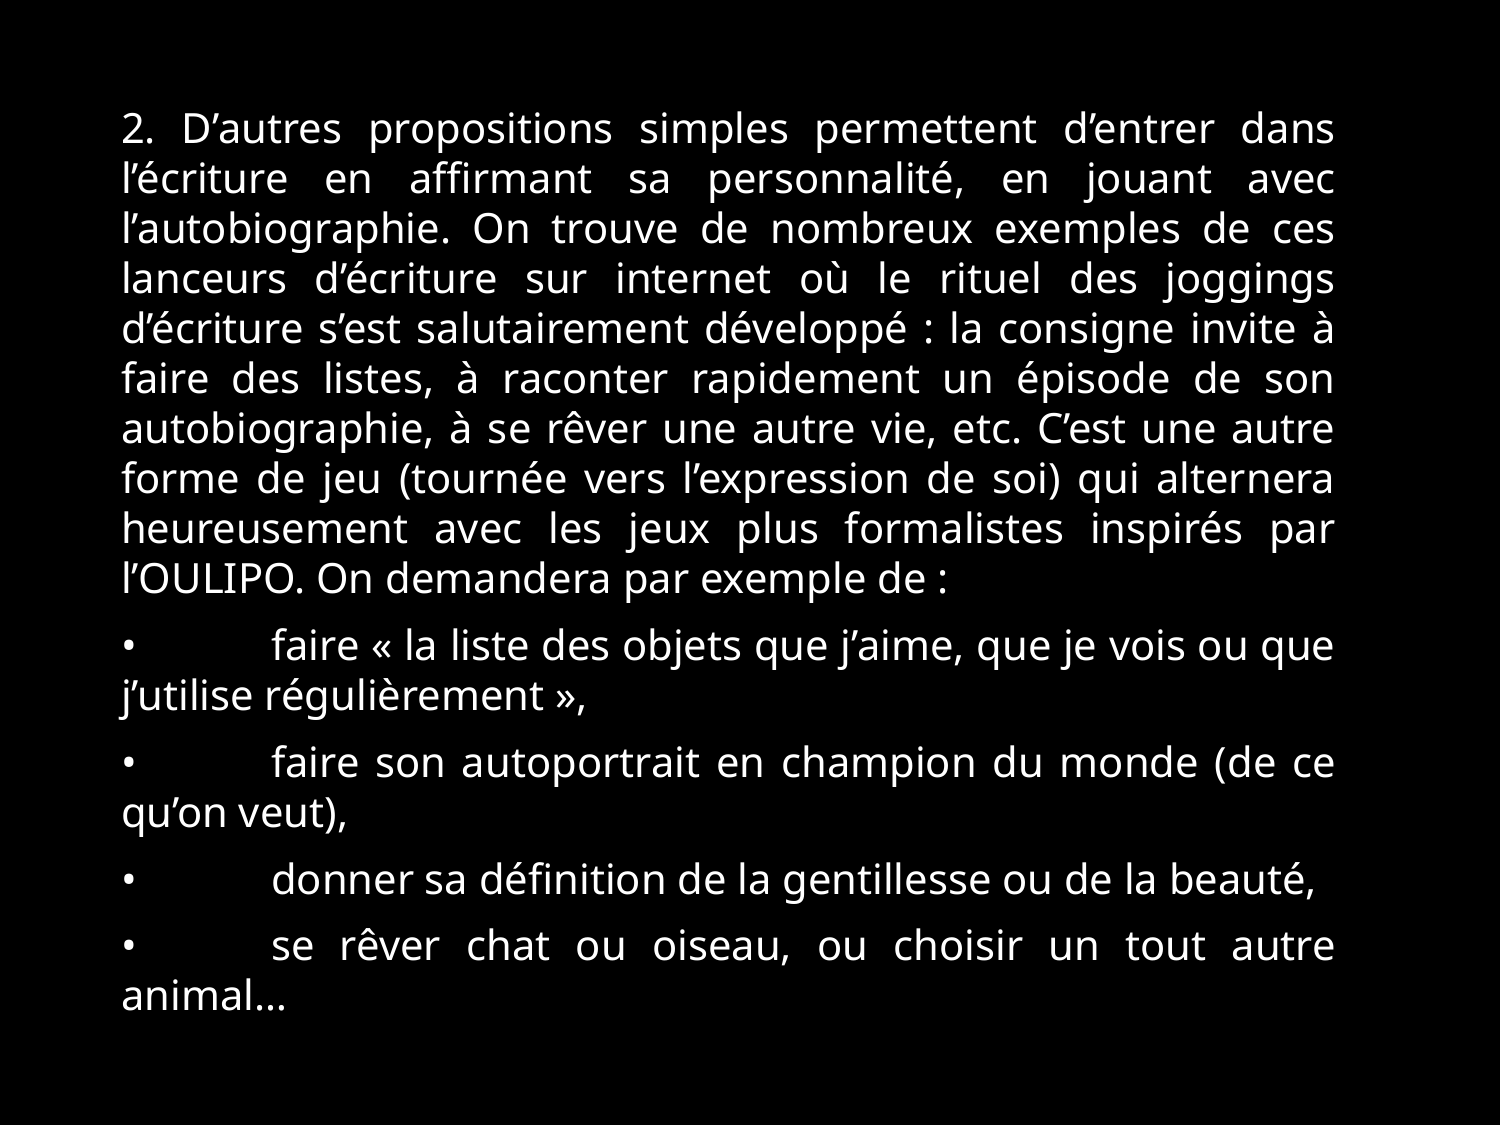

# 2. D’autres propositions simples permettent d’entrer dans l’écriture en affirmant sa personnalité, en jouant avec l’autobiographie. On trouve de nombreux exemples de ces lanceurs d’écriture sur internet où le rituel des joggings d’écriture s’est salutairement développé : la consigne invite à faire des listes, à raconter rapidement un épisode de son autobiographie, à se rêver une autre vie, etc. C’est une autre forme de jeu (tournée vers l’expression de soi) qui alternera heureusement avec les jeux plus formalistes inspirés par l’OULIPO. On demandera par exemple de :
•	faire « la liste des objets que j’aime, que je vois ou que j’utilise régulièrement »,
•	faire son autoportrait en champion du monde (de ce qu’on veut),
•	donner sa définition de la gentillesse ou de la beauté,
•	se rêver chat ou oiseau, ou choisir un tout autre animal…